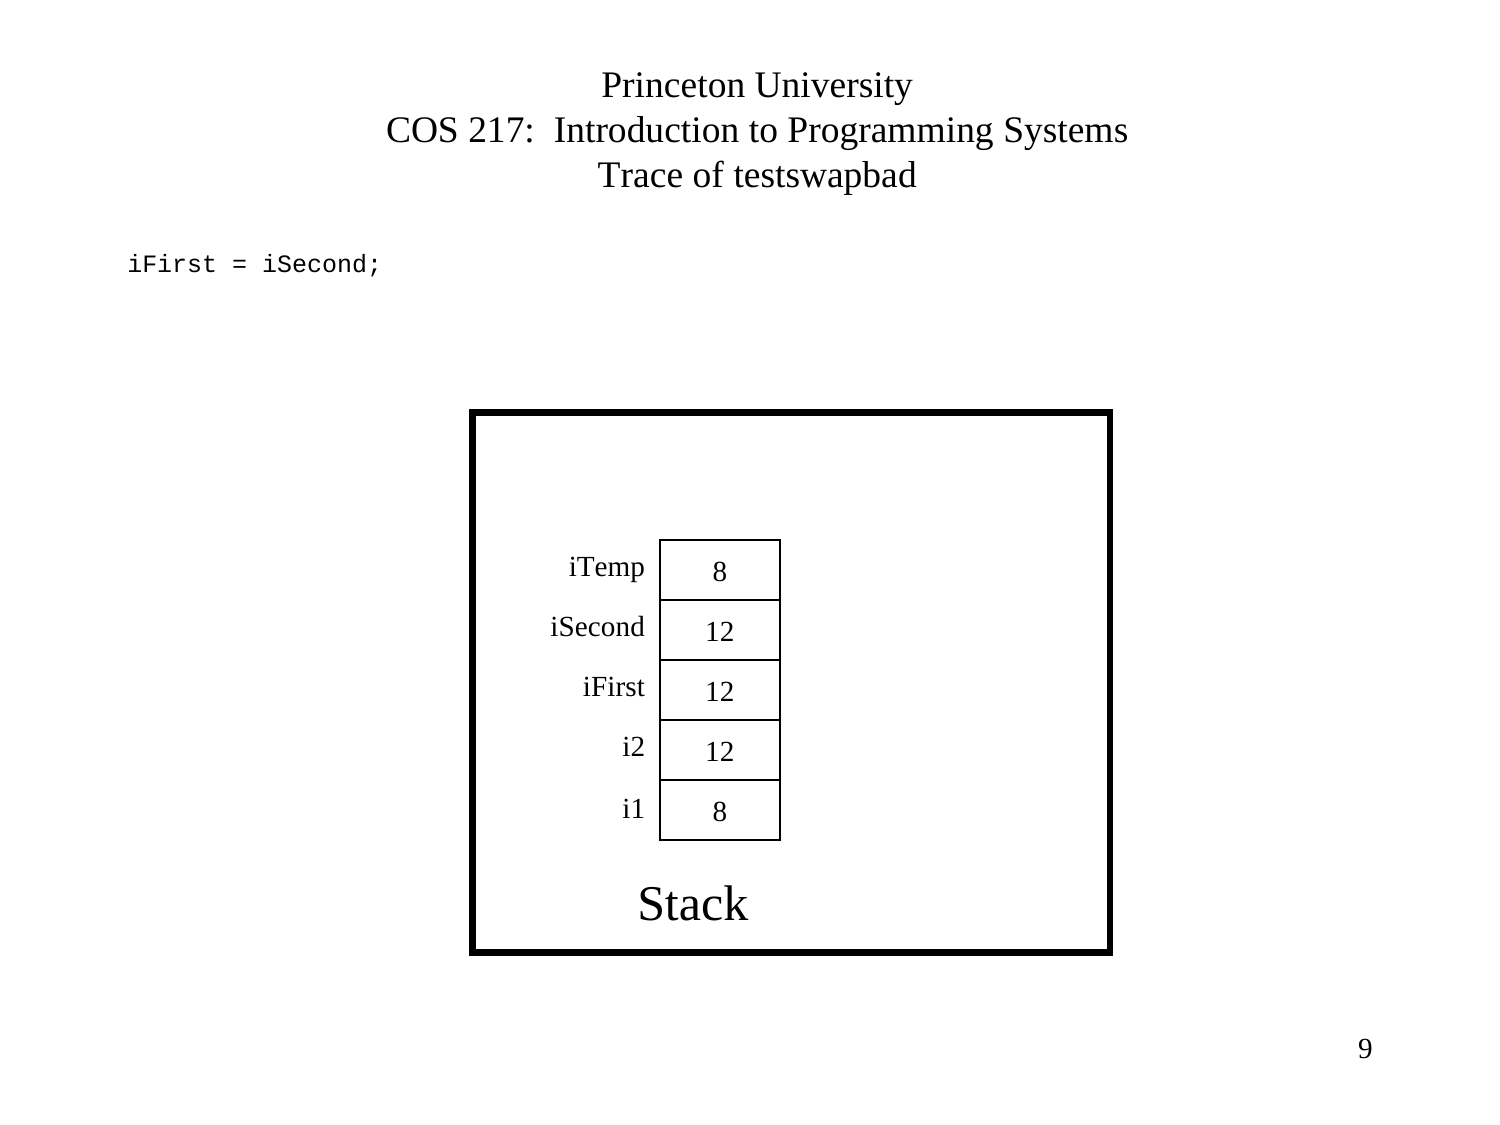

Princeton University
COS 217: Introduction to Programming Systems
Trace of testswapbad
iFirst = iSecond;
iTemp
8
iSecond
12
iFirst
12
i2
12
8
i1
Stack
9